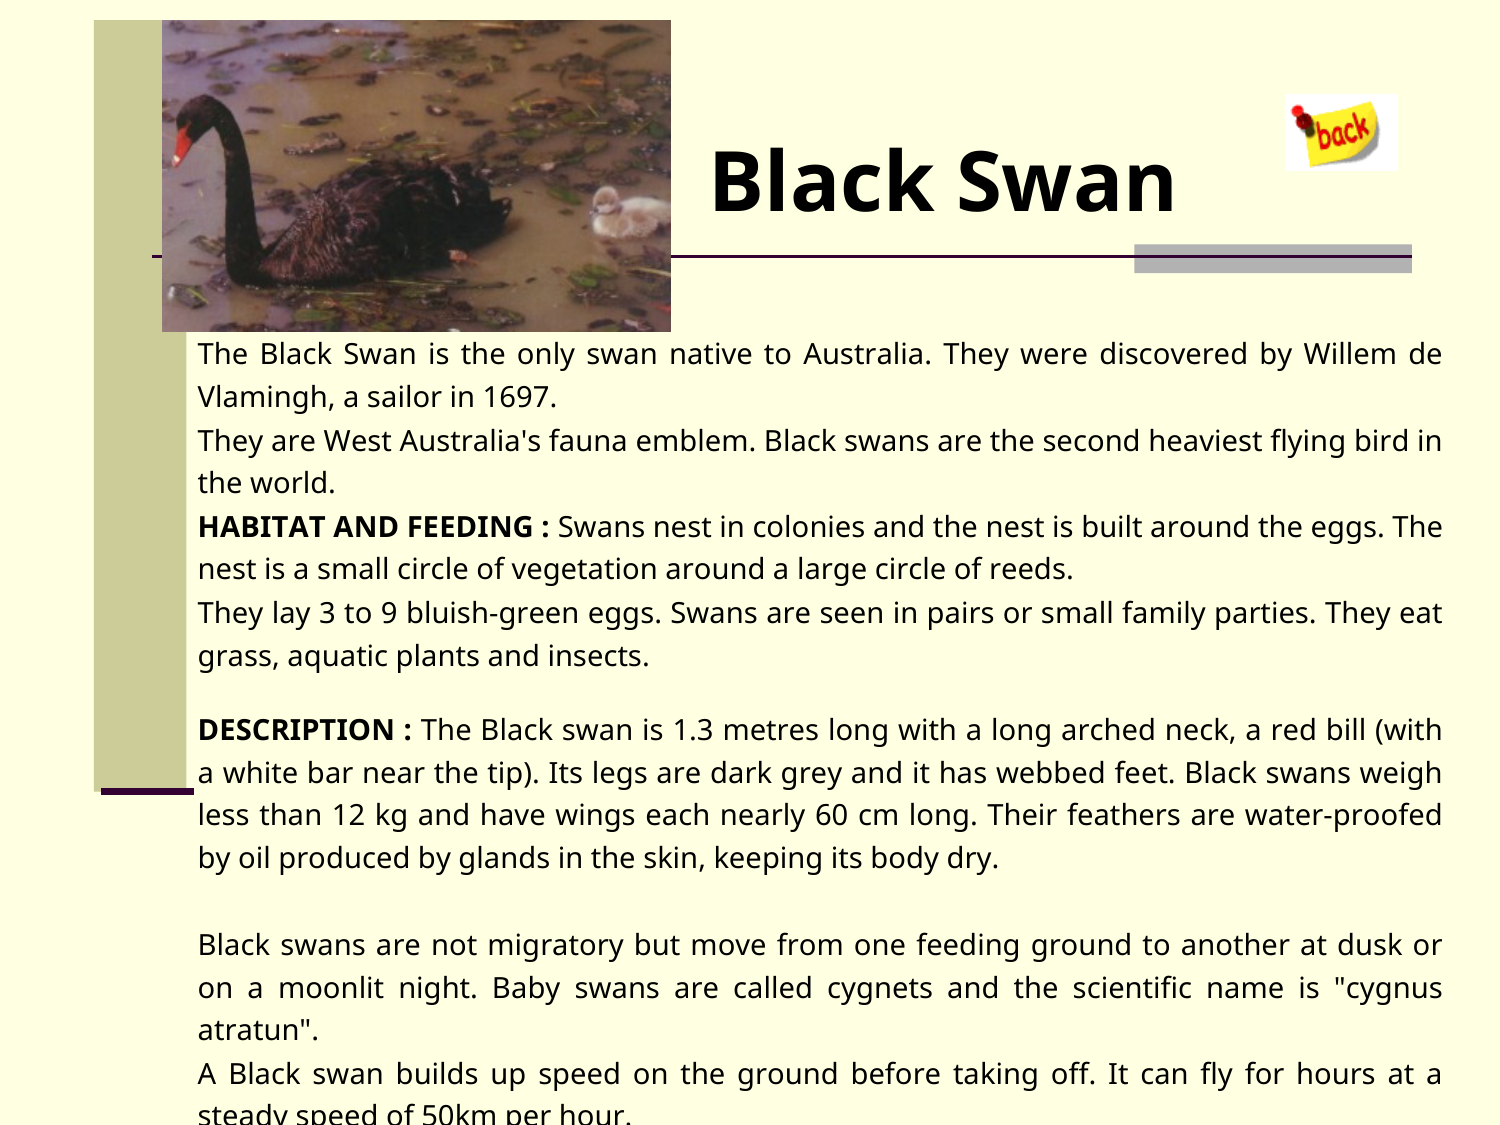

Black Swan
The Black Swan is the only swan native to Australia. They were discovered by Willem de Vlamingh, a sailor in 1697.
They are West Australia's fauna emblem. Black swans are the second heaviest flying bird in the world.
HABITAT AND FEEDING : Swans nest in colonies and the nest is built around the eggs. The nest is a small circle of vegetation around a large circle of reeds.
They lay 3 to 9 bluish-green eggs. Swans are seen in pairs or small family parties. They eat grass, aquatic plants and insects.
DESCRIPTION : The Black swan is 1.3 metres long with a long arched neck, a red bill (with a white bar near the tip). Its legs are dark grey and it has webbed feet. Black swans weigh less than 12 kg and have wings each nearly 60 cm long. Their feathers are water-proofed by oil produced by glands in the skin, keeping its body dry.
Black swans are not migratory but move from one feeding ground to another at dusk or on a moonlit night. Baby swans are called cygnets and the scientific name is "cygnus atratun".
A Black swan builds up speed on the ground before taking off. It can fly for hours at a steady speed of 50km per hour.